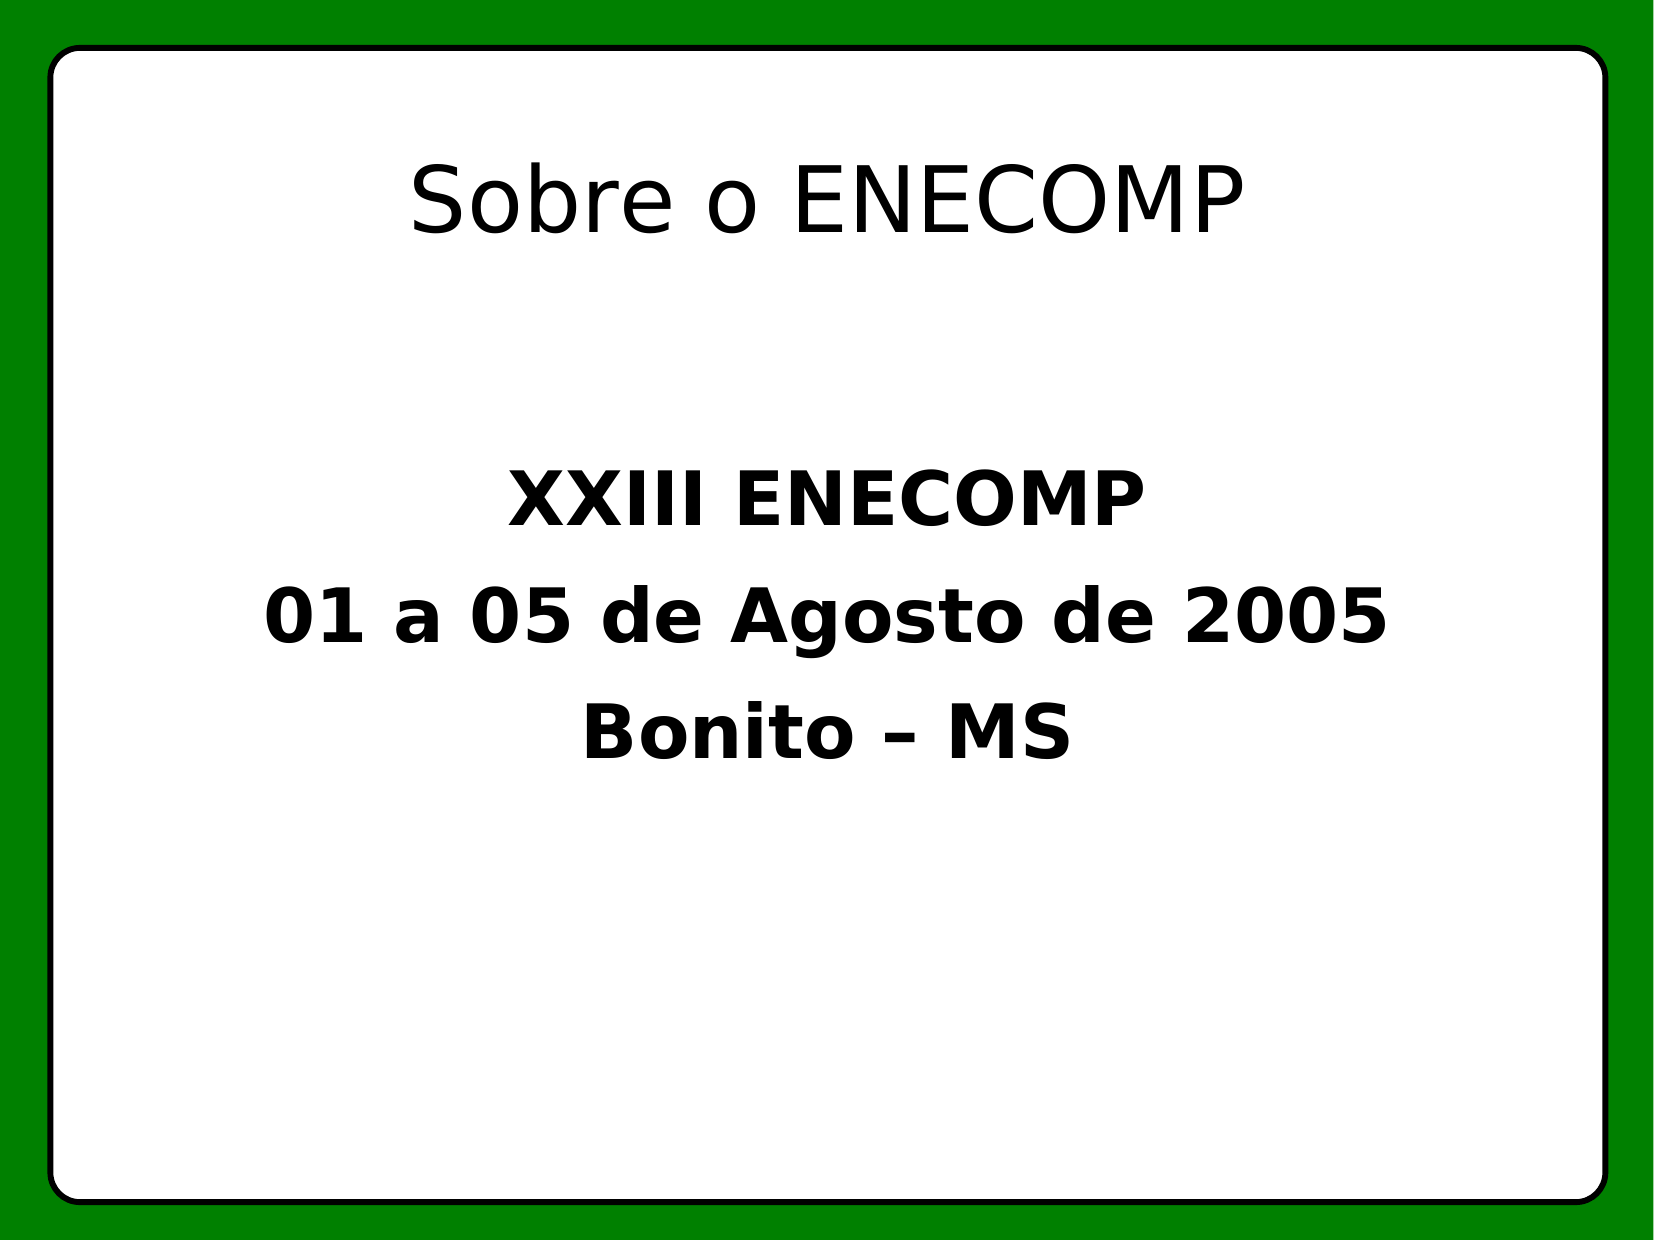

# Sobre o ENECOMP
XXIII ENECOMP
01 a 05 de Agosto de 2005
Bonito – MS